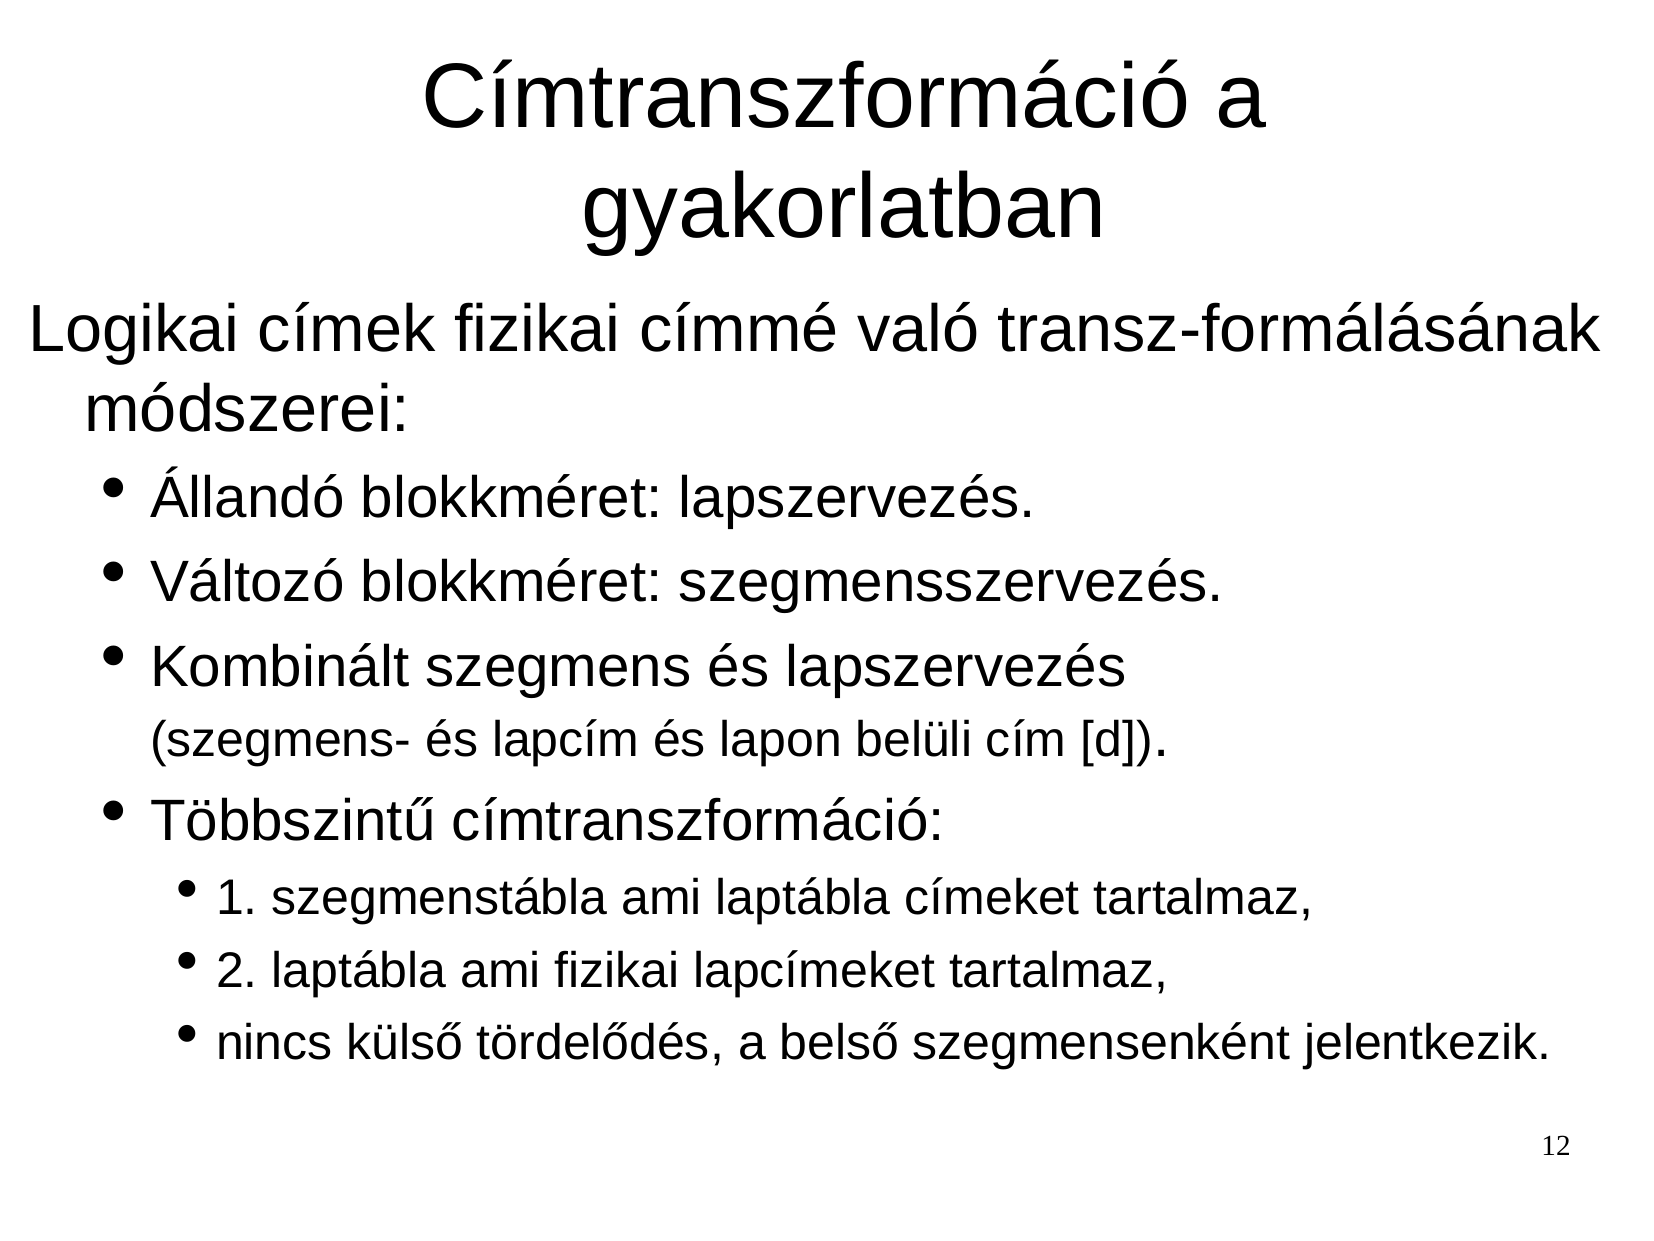

# Címtranszformáció a gyakorlatban
Logikai címek fizikai címmé való transz-formálásának módszerei:
Állandó blokkméret: lapszervezés.
Változó blokkméret: szegmensszervezés.
Kombinált szegmens és lapszervezés
(szegmens- és lapcím és lapon belüli cím [d]).
Többszintű címtranszformáció:
1. szegmenstábla ami laptábla címeket tartalmaz,
2. laptábla ami fizikai lapcímeket tartalmaz,
nincs külső tördelődés, a belső szegmensenként jelentkezik.
12